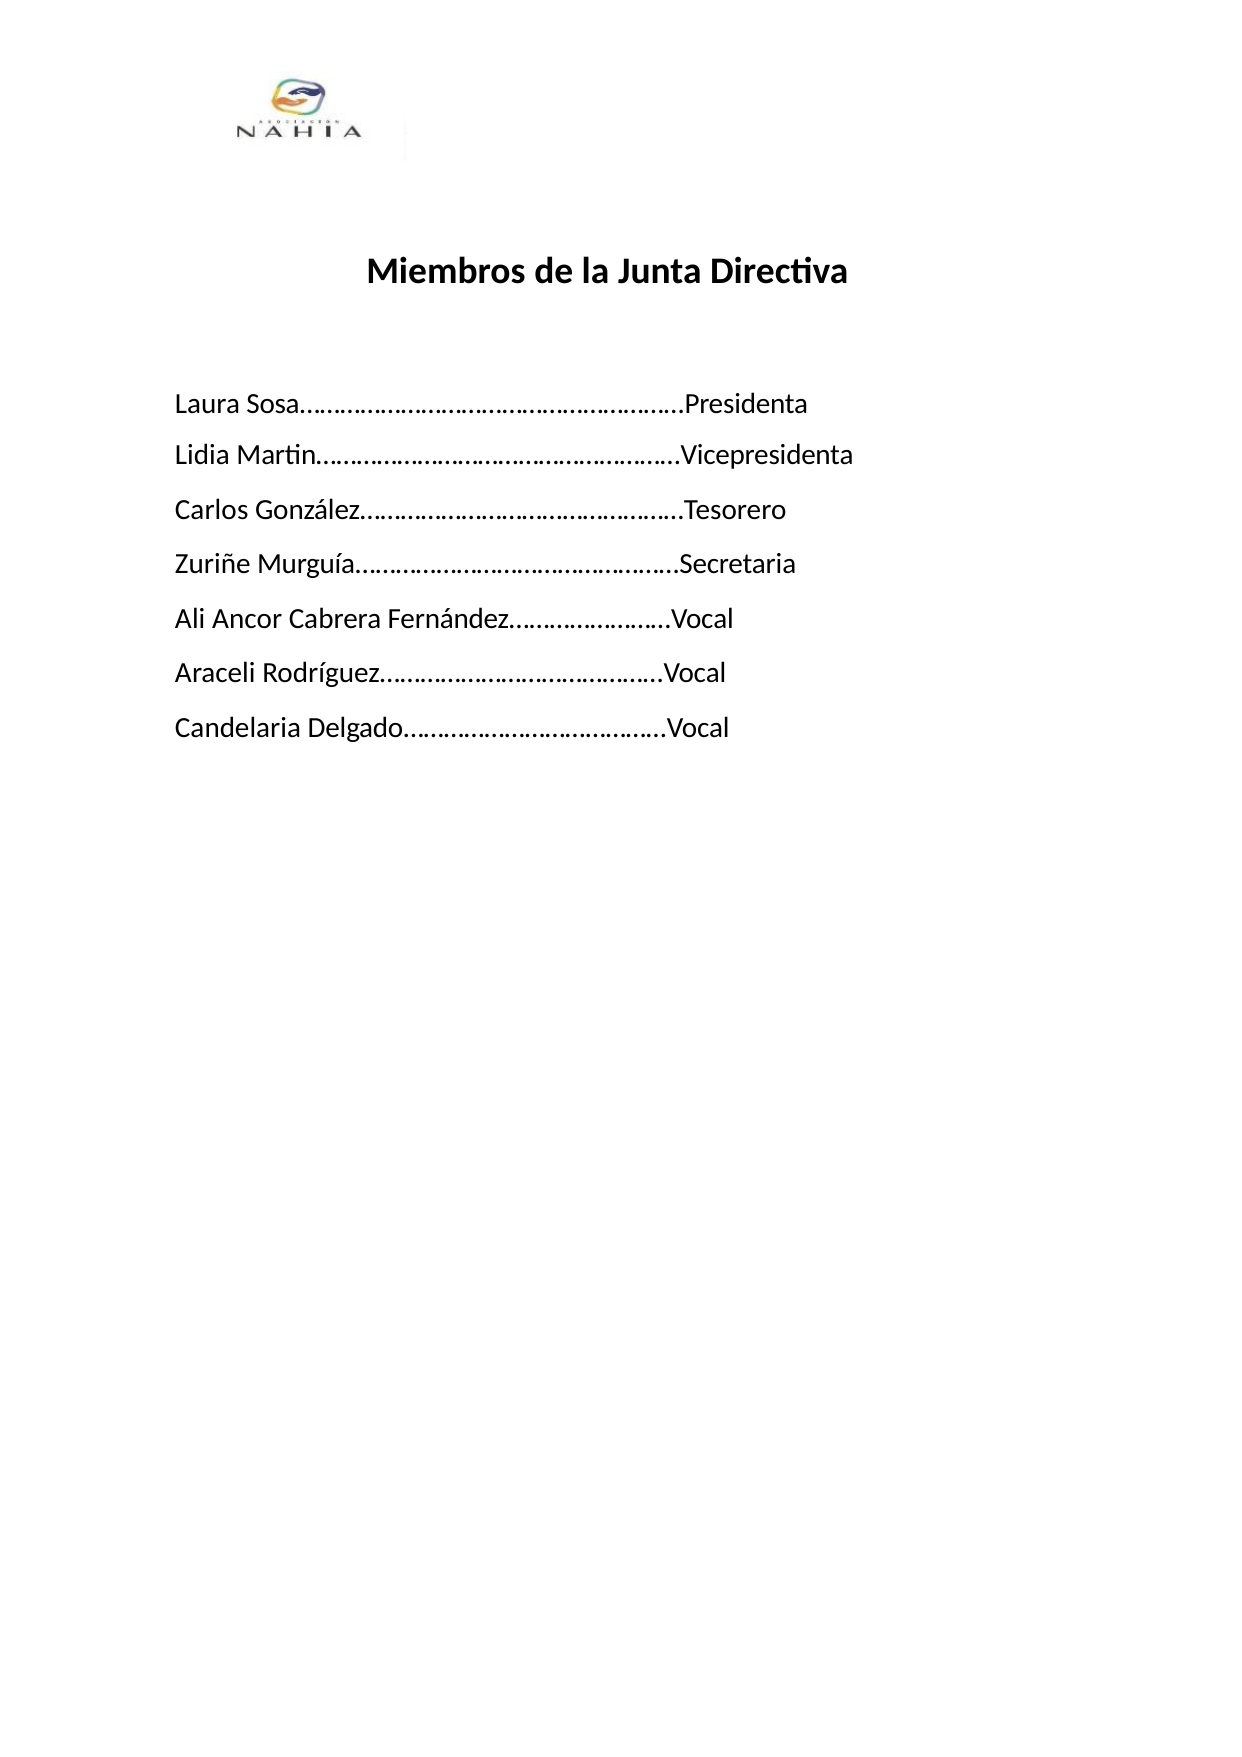

Miembros de la Junta Directiva
Laura Sosa…………………………………………………Presidenta
Lidia Martin………………………………………………Vicepresidenta
Carlos González…………………………………………Tesorero
Zuriñe Murguía…………………………………………Secretaria
Ali Ancor Cabrera Fernández……………………Vocal
Araceli Rodríguez……………………………………Vocal
Candelaria Delgado…………………………………Vocal